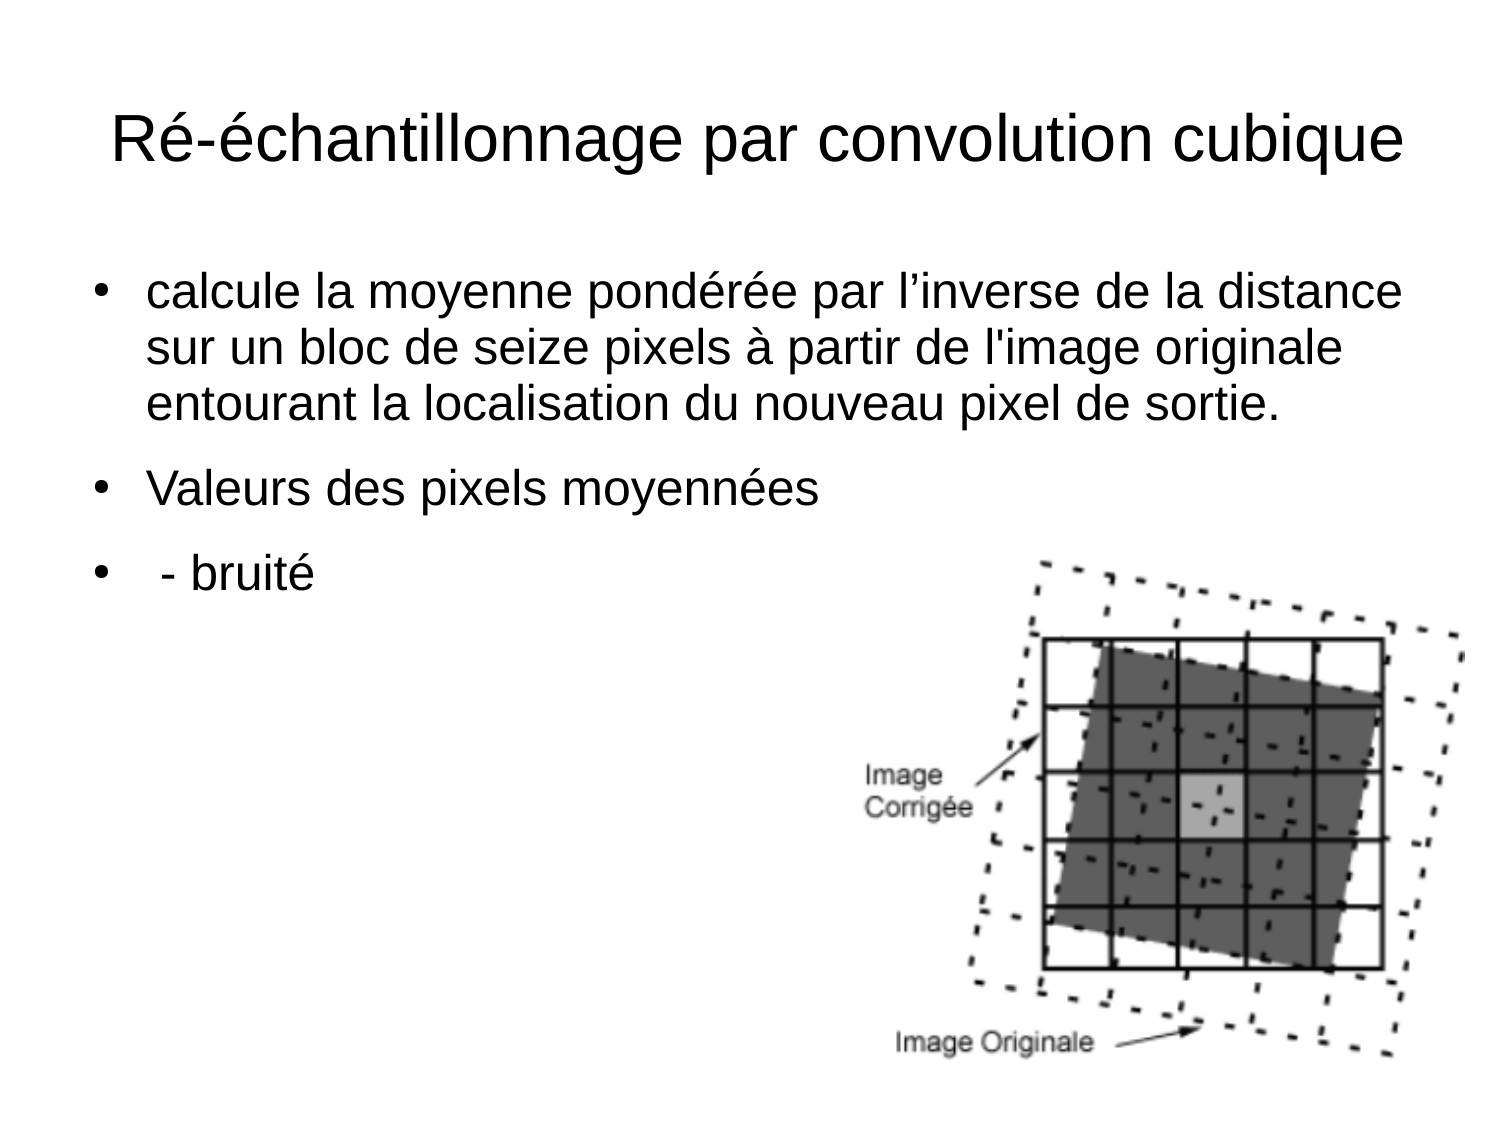

# Ré-échantillonnage par convolution cubique
calcule la moyenne pondérée par l’inverse de la distance sur un bloc de seize pixels à partir de l'image originale entourant la localisation du nouveau pixel de sortie.
Valeurs des pixels moyennées
 - bruité